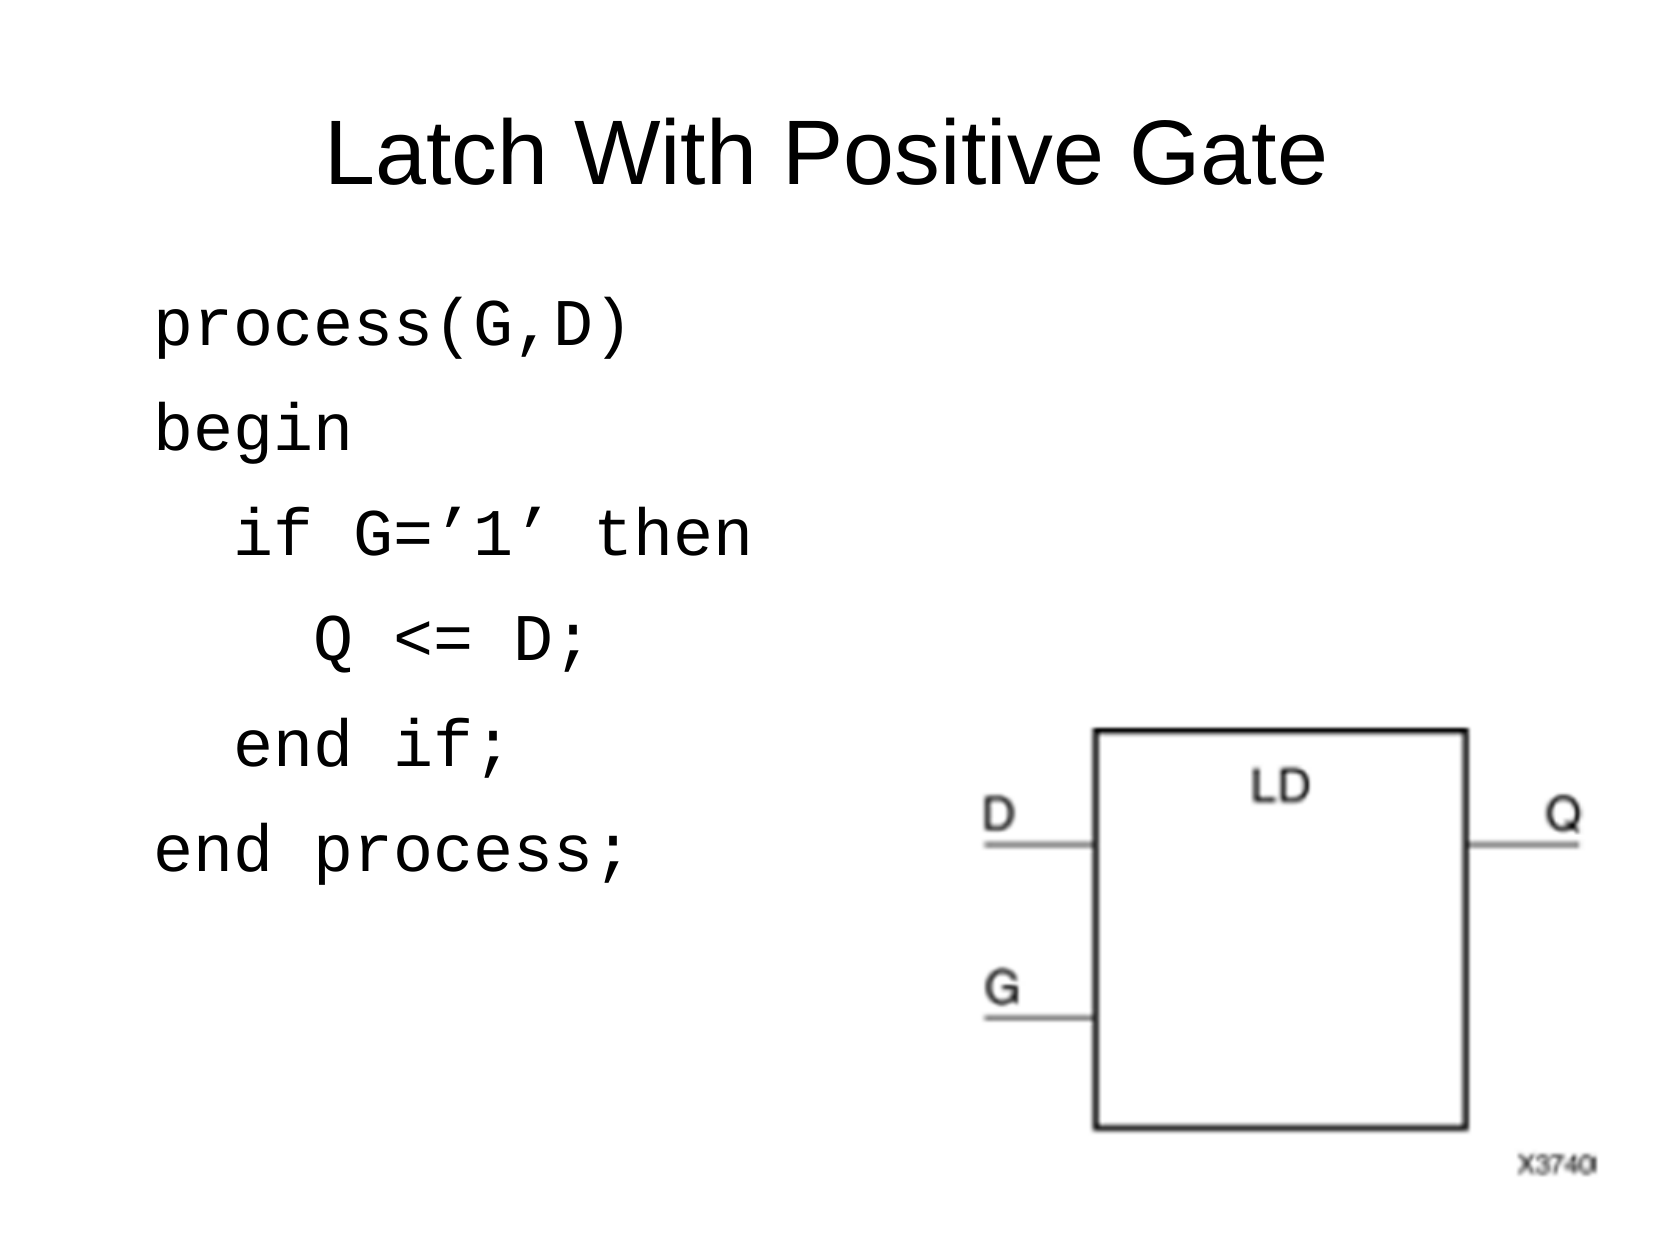

# Latch With Positive Gate
process(G,D)
begin
 if G=’1’ then
 Q <= D;
 end if;
end process;